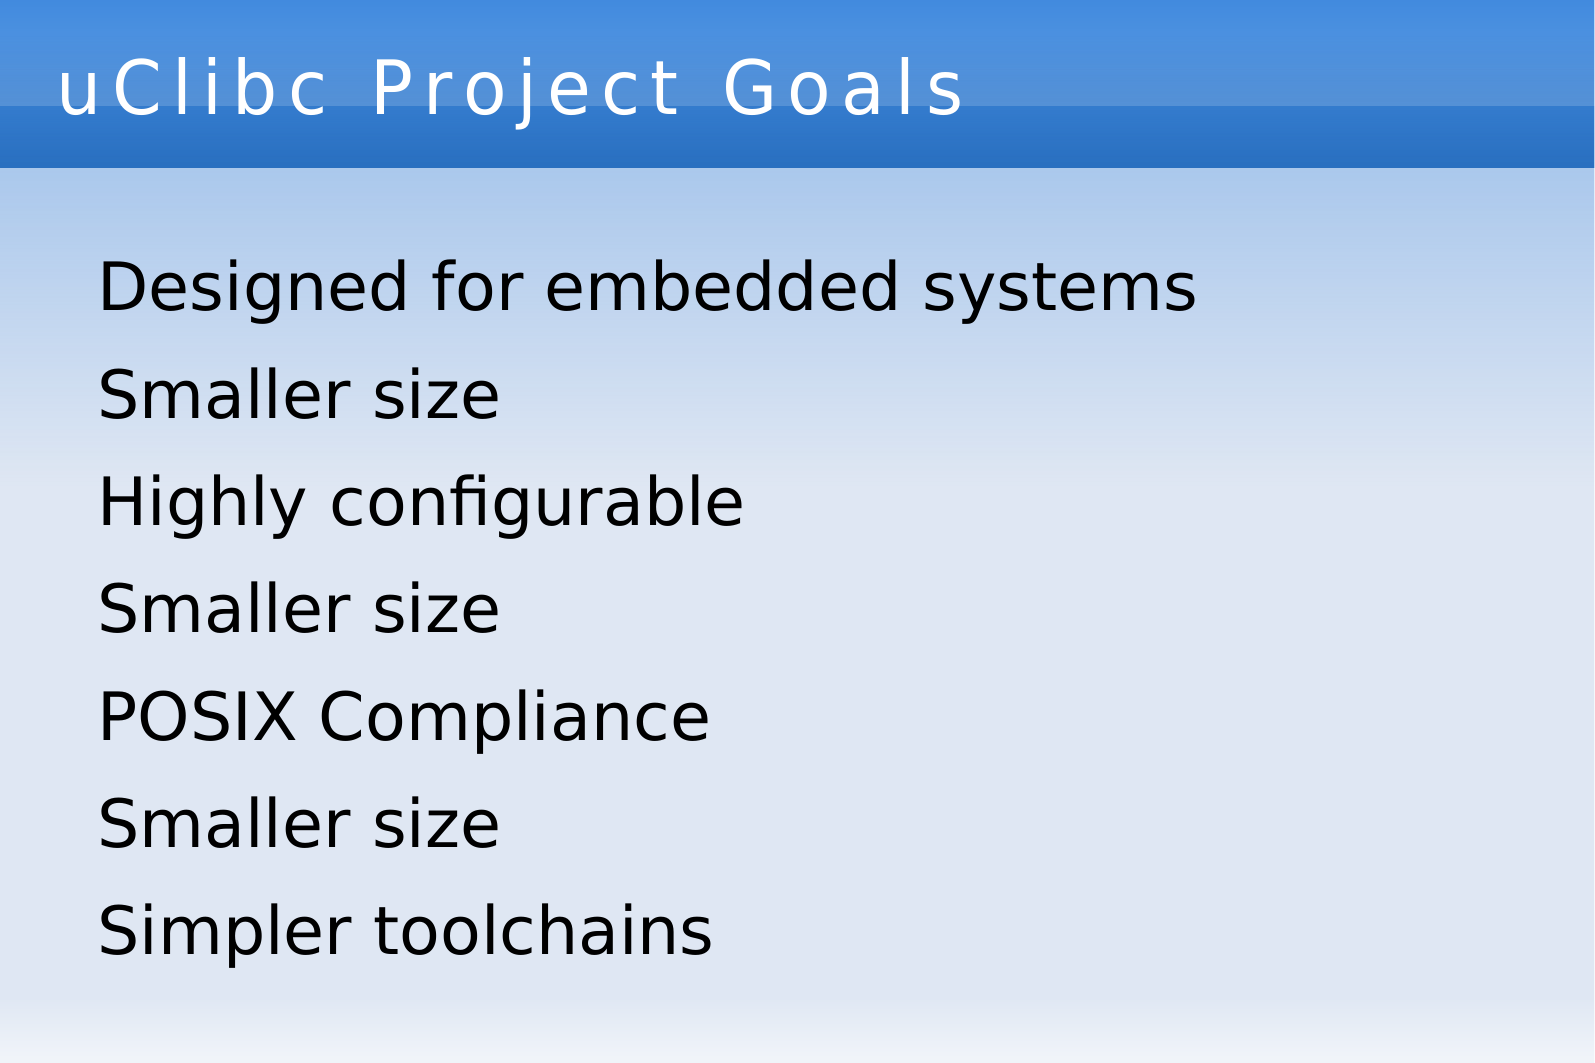

# uClibc Project Goals
Designed for embedded systems
Smaller size
Highly configurable
Smaller size
POSIX Compliance
Smaller size
Simpler toolchains